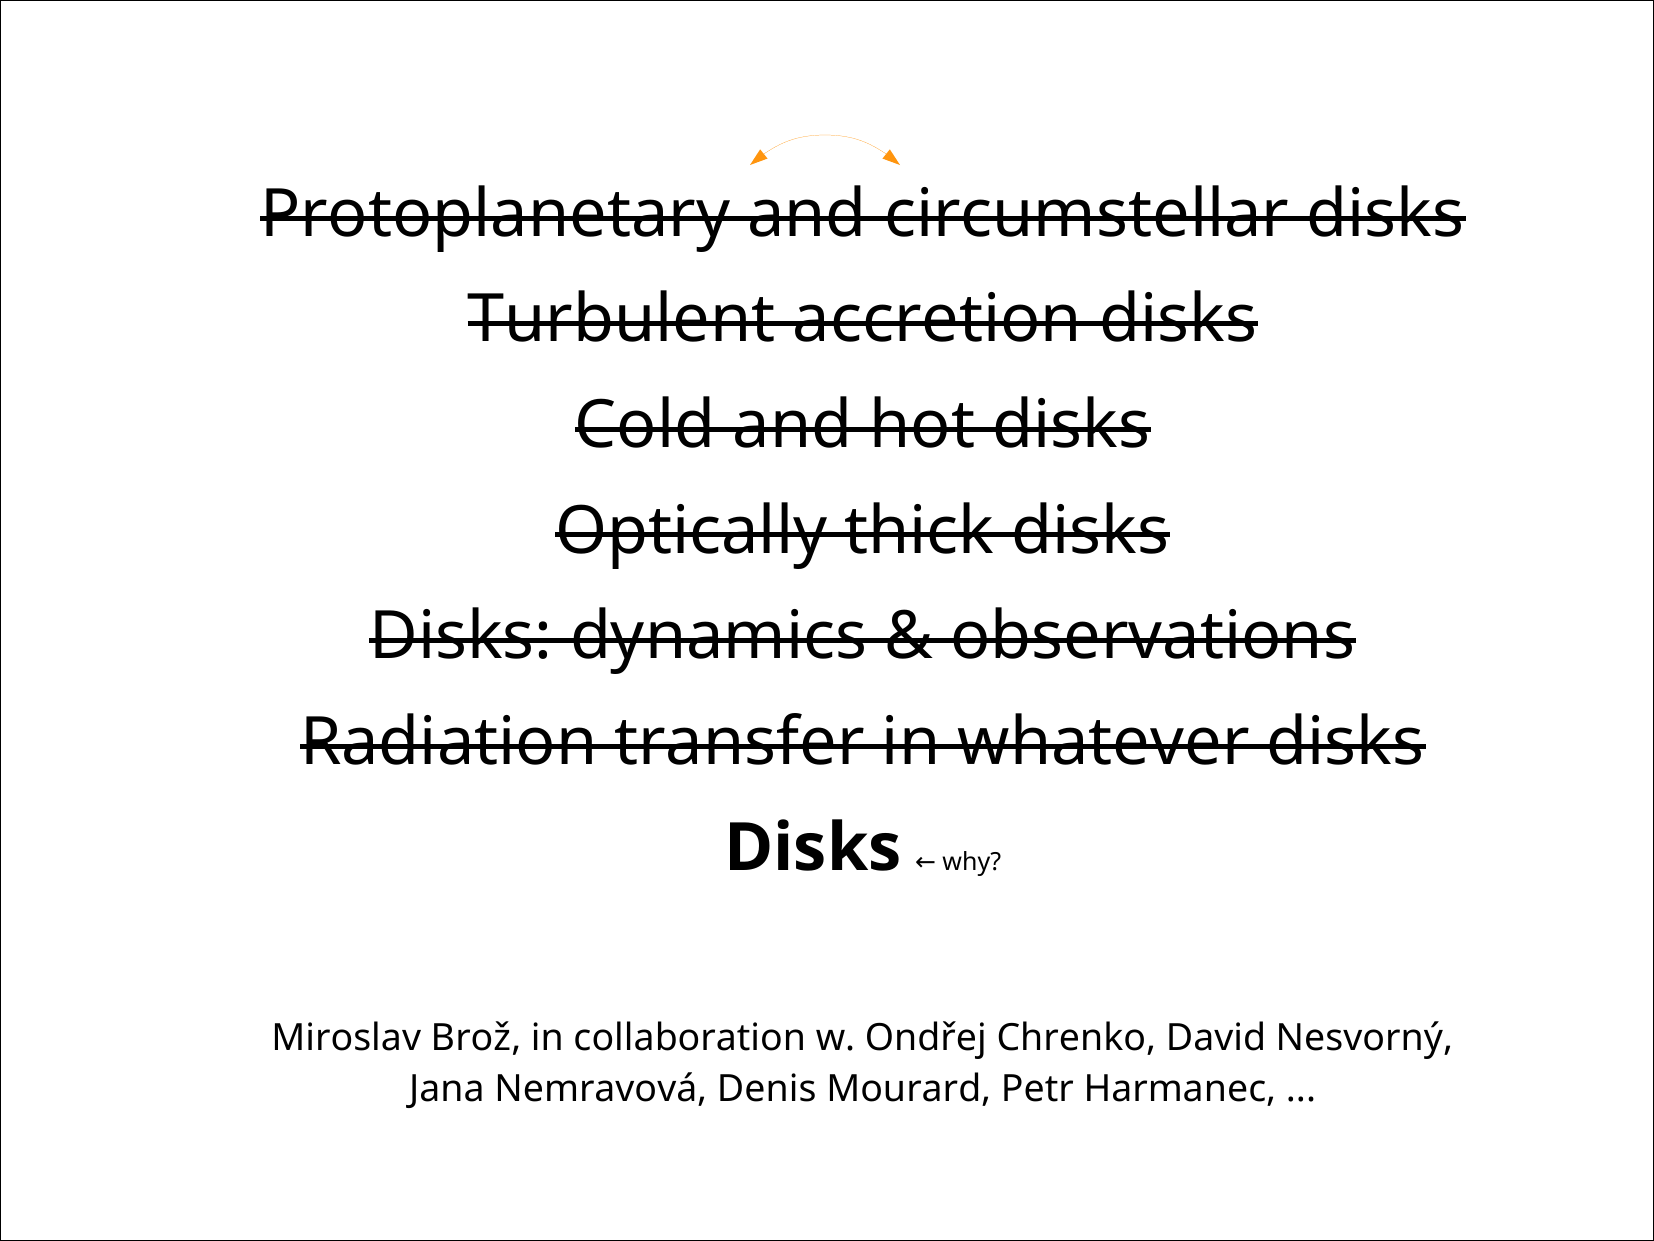

# Protoplanetary and circumstellar disks
Turbulent accretion disks
Cold and hot disks
Optically thick disks
Disks: dynamics & observations
Radiation transfer in whatever disks
Disks ← why?
Miroslav Brož, in collaboration w. Ondřej Chrenko, David Nesvorný, Jana Nemravová, Denis Mourard, Petr Harmanec, ...